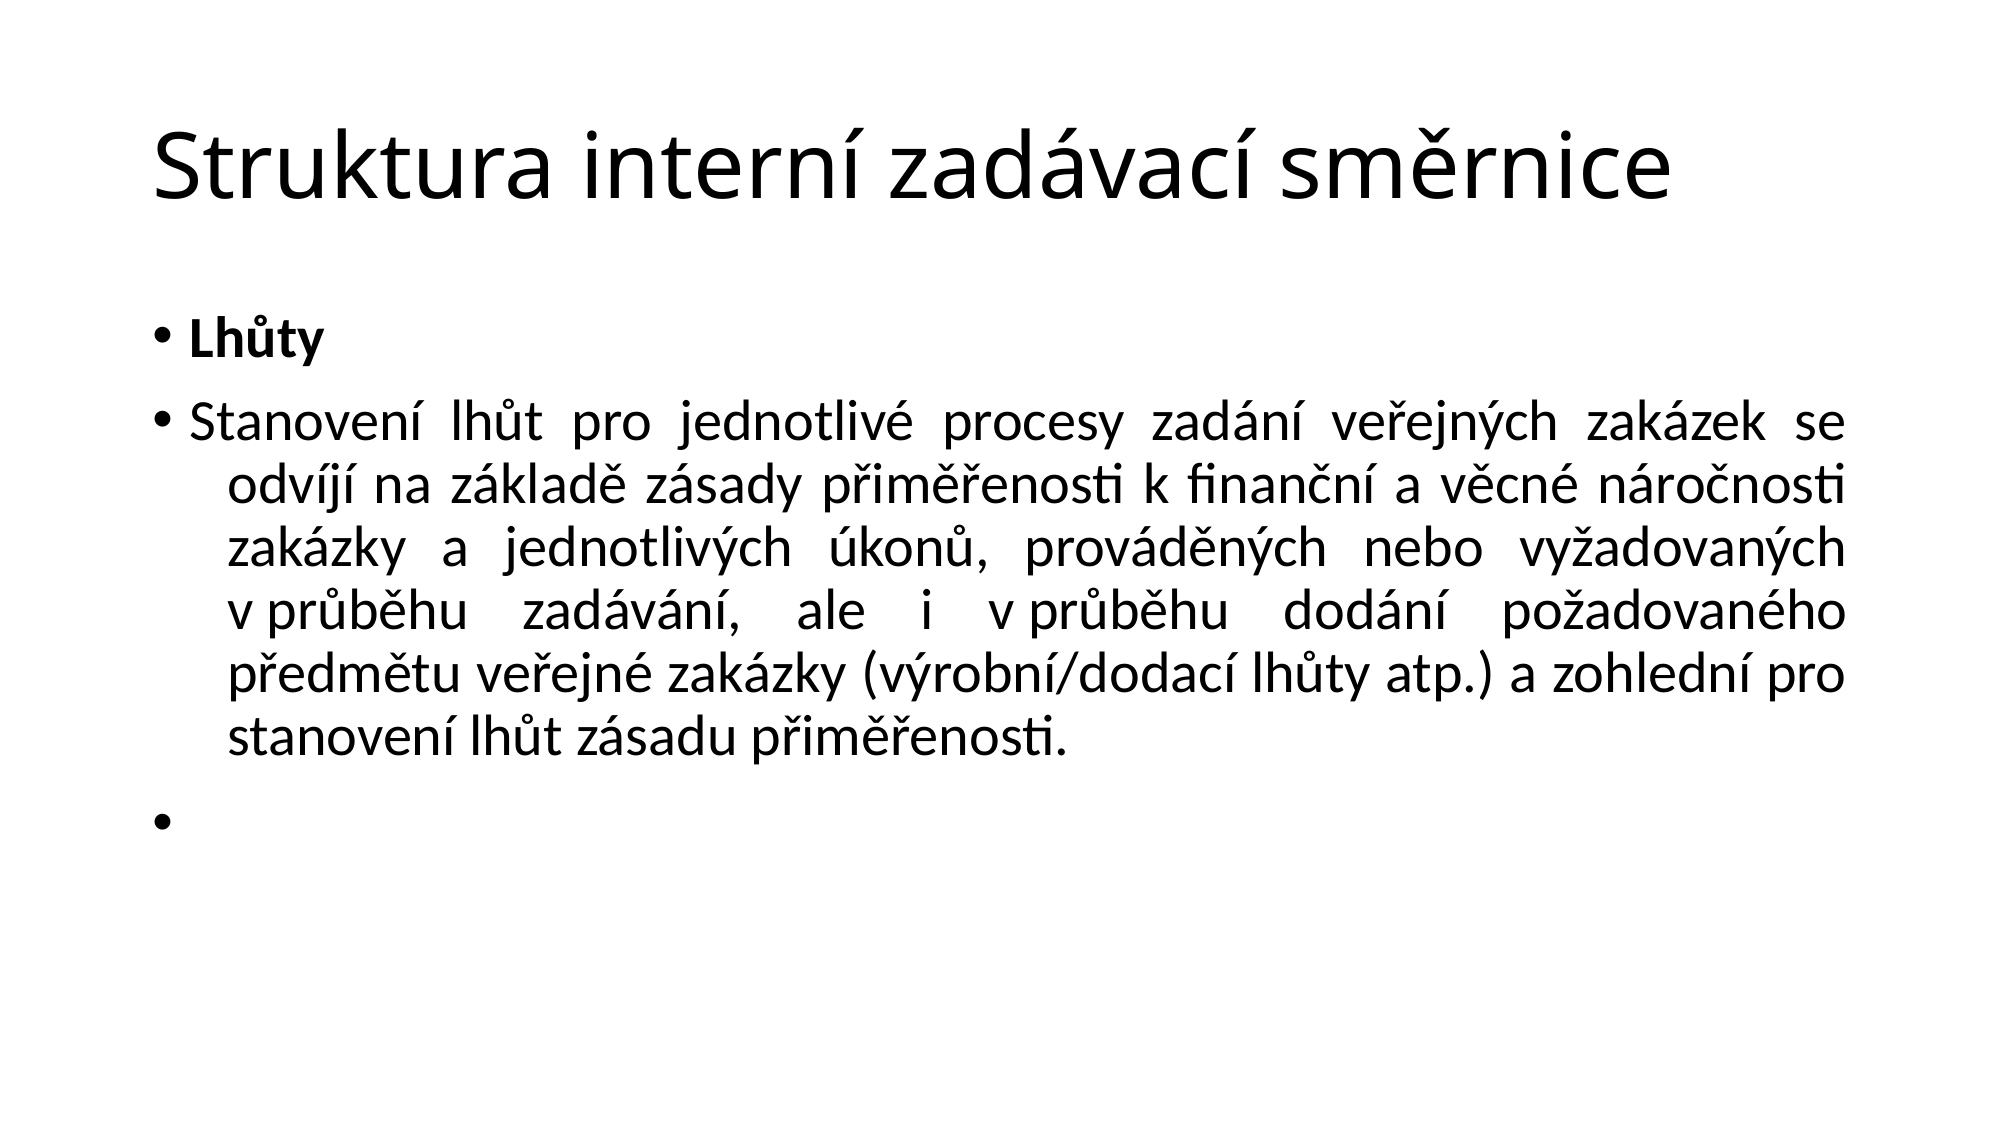

# Struktura interní zadávací směrnice
Lhůty
Stanovení lhůt pro jednotlivé procesy zadání veřejných zakázek se odvíjí na základě zásady přiměřenosti k finanční a věcné náročnosti zakázky a jednotlivých úkonů, prováděných nebo vyžadovaných v průběhu zadávání, ale i v průběhu dodání požadovaného předmětu veřejné zakázky (výrobní/dodací lhůty atp.) a zohlední pro stanovení lhůt zásadu přiměřenosti.